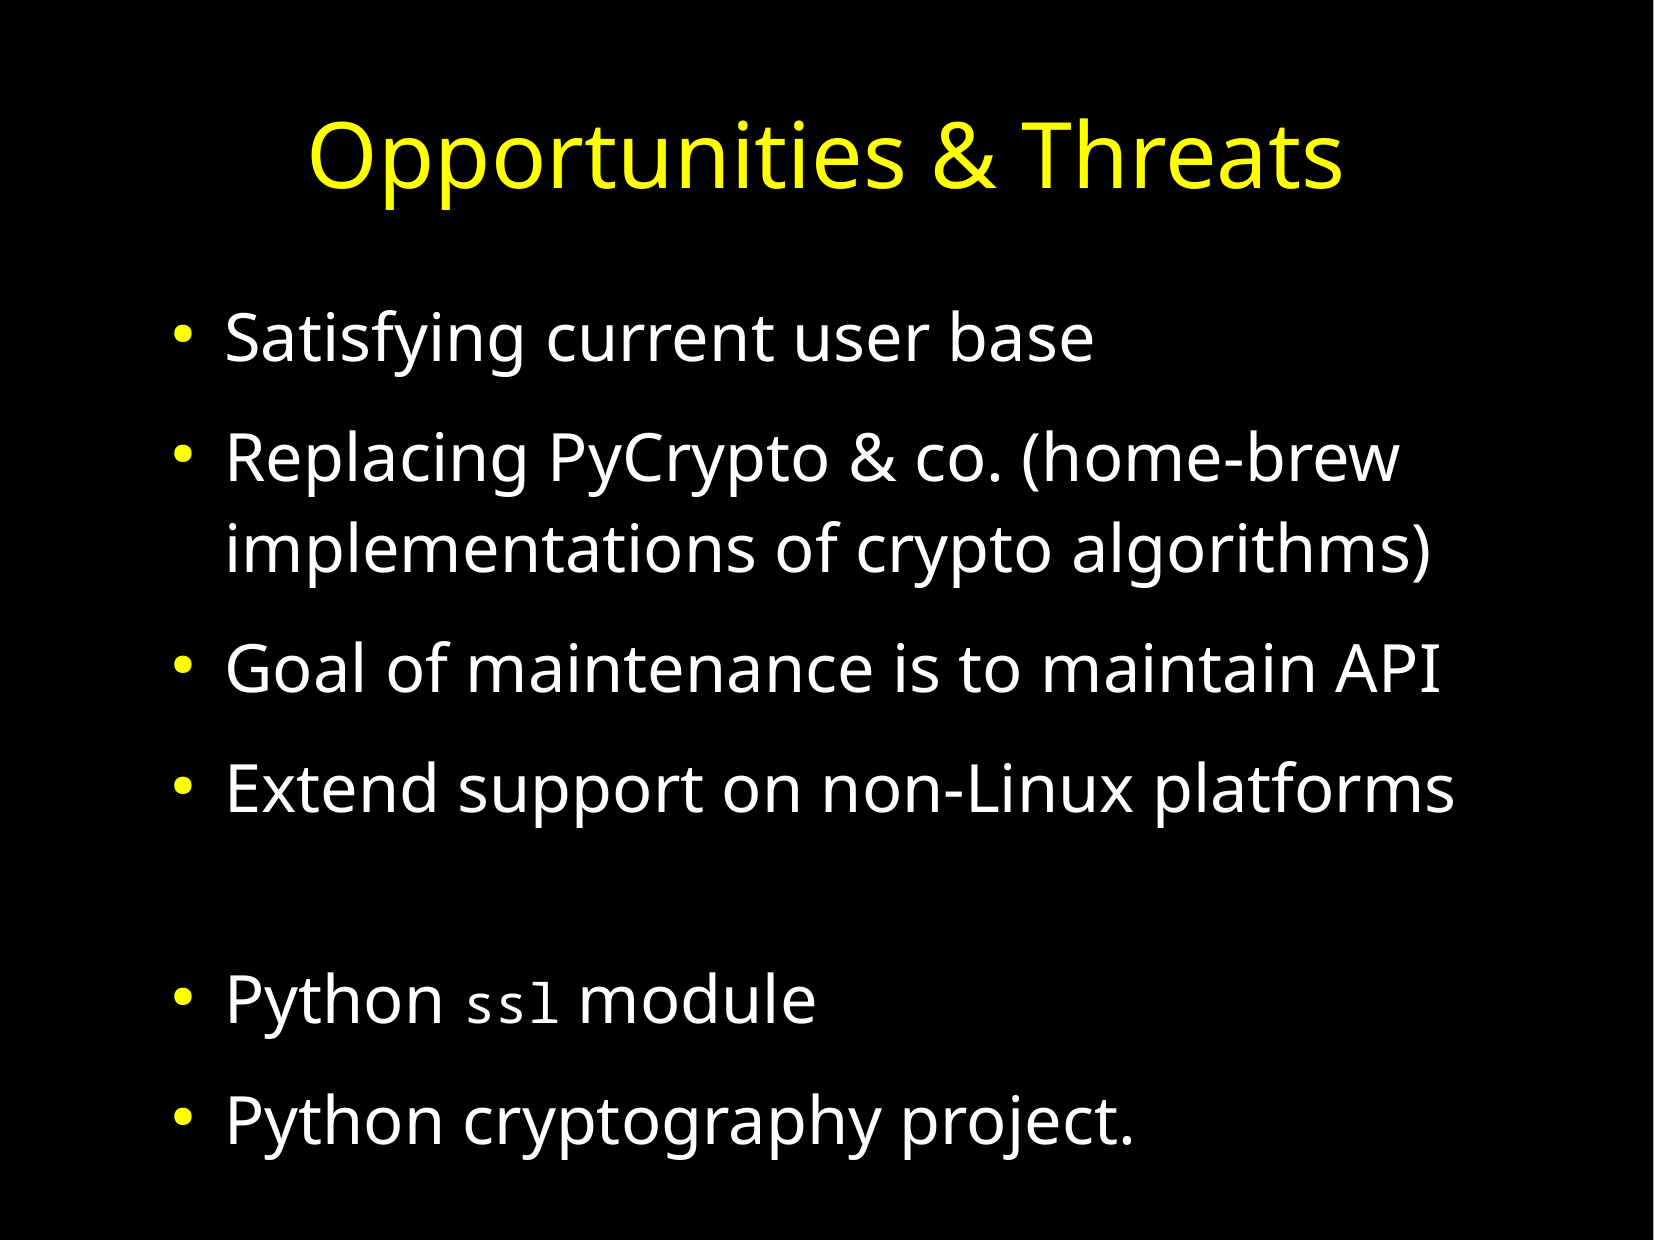

# Opportunities & Threats
Satisfying current user base
Replacing PyCrypto & co. (home-brew implementations of crypto algorithms)
Goal of maintenance is to maintain API
Extend support on non-Linux platforms
Python ssl module
Python cryptography project.